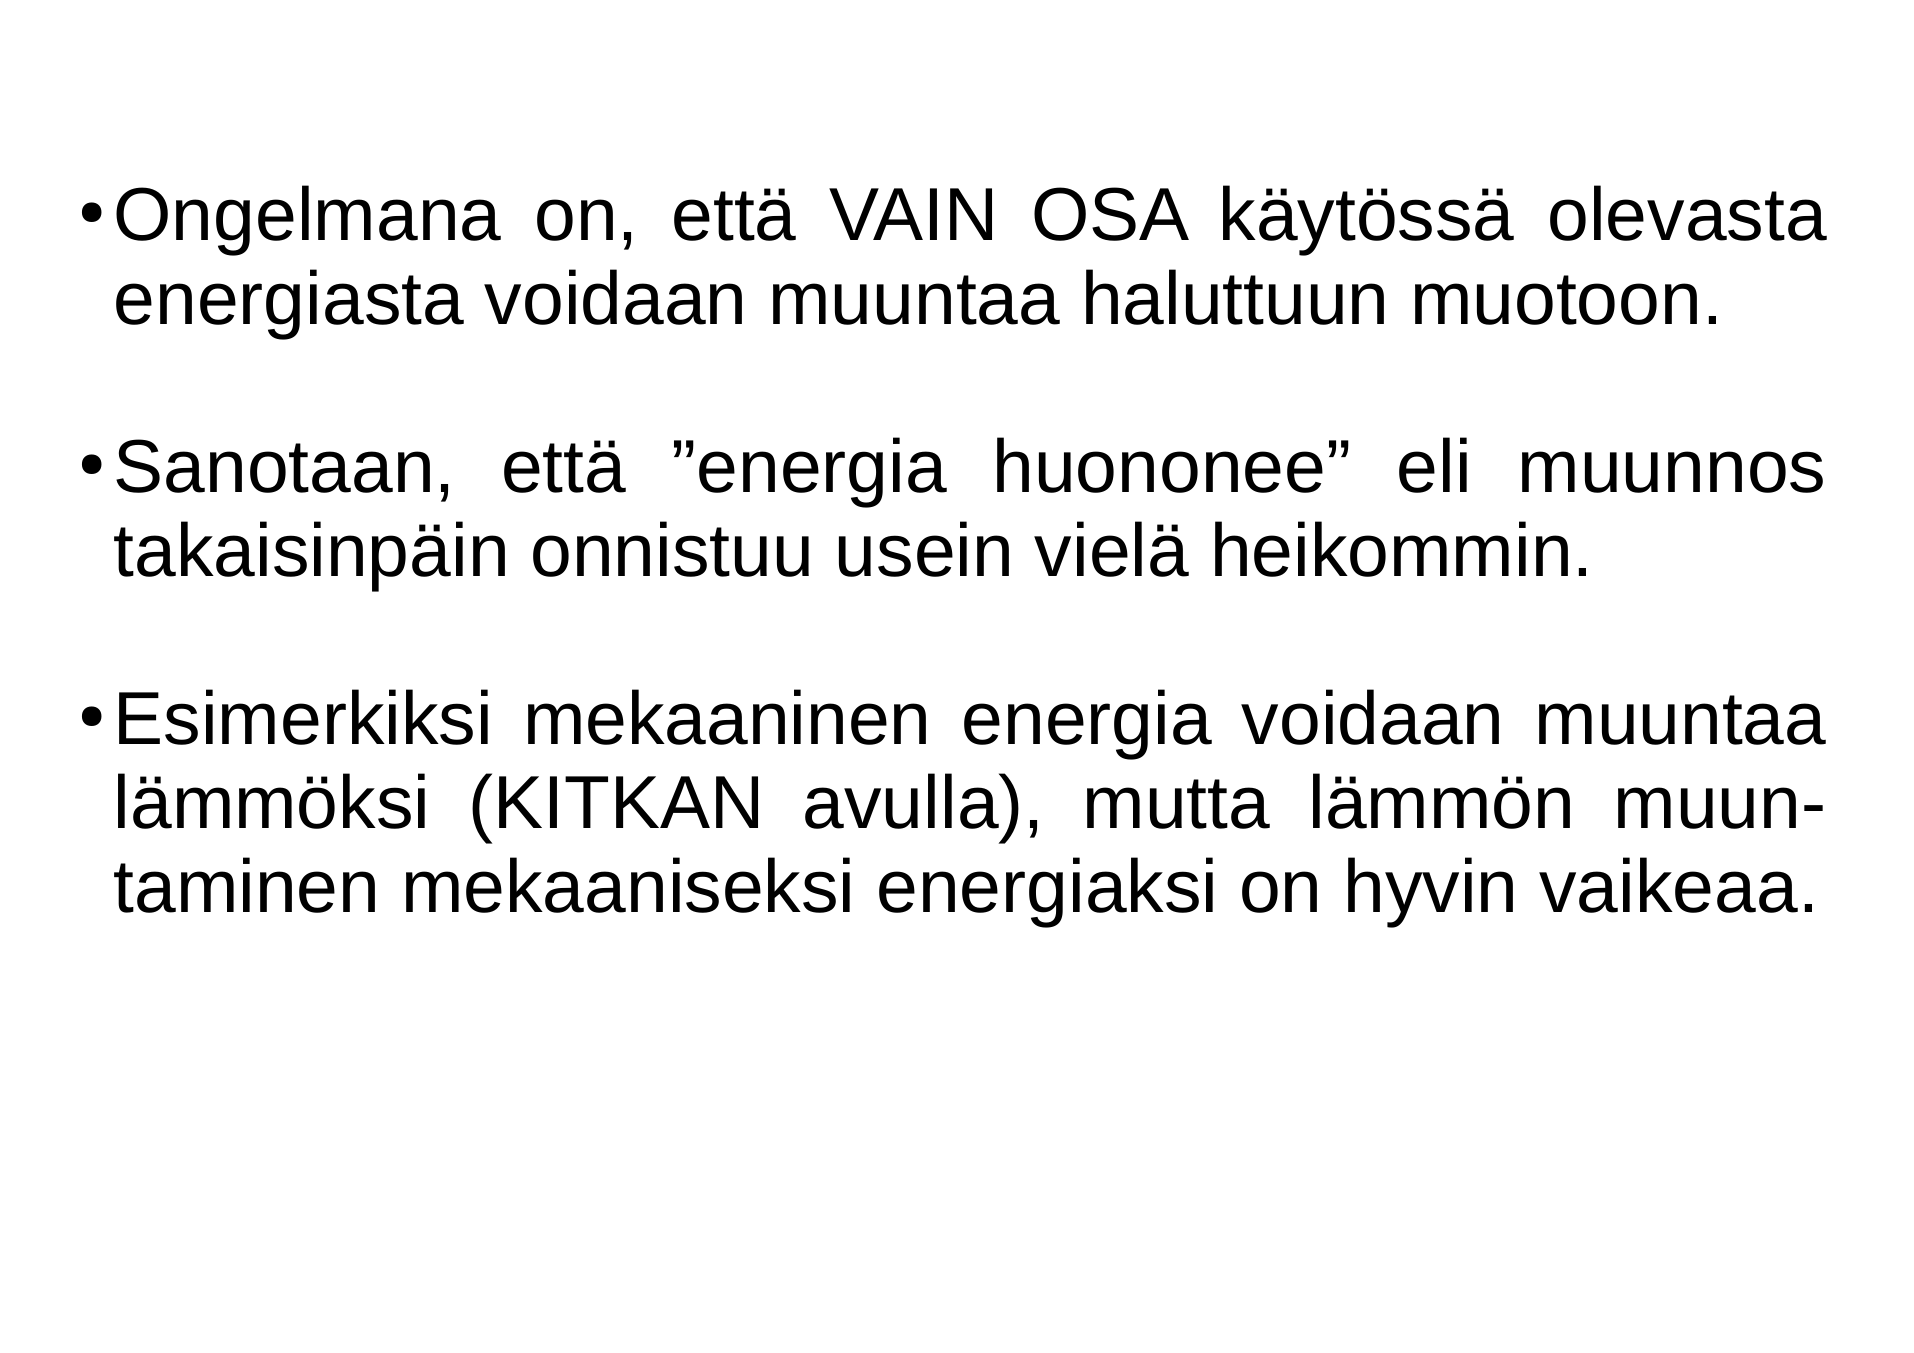

Ongelmana on, että VAIN OSA käytössä olevasta energiasta voidaan muuntaa haluttuun muotoon.
Sanotaan, että ”energia huononee” eli muunnos takaisinpäin onnistuu usein vielä heikommin.
Esimerkiksi mekaaninen energia voidaan muuntaa lämmöksi (KITKAN avulla), mutta lämmön muun-taminen mekaaniseksi energiaksi on hyvin vaikeaa.